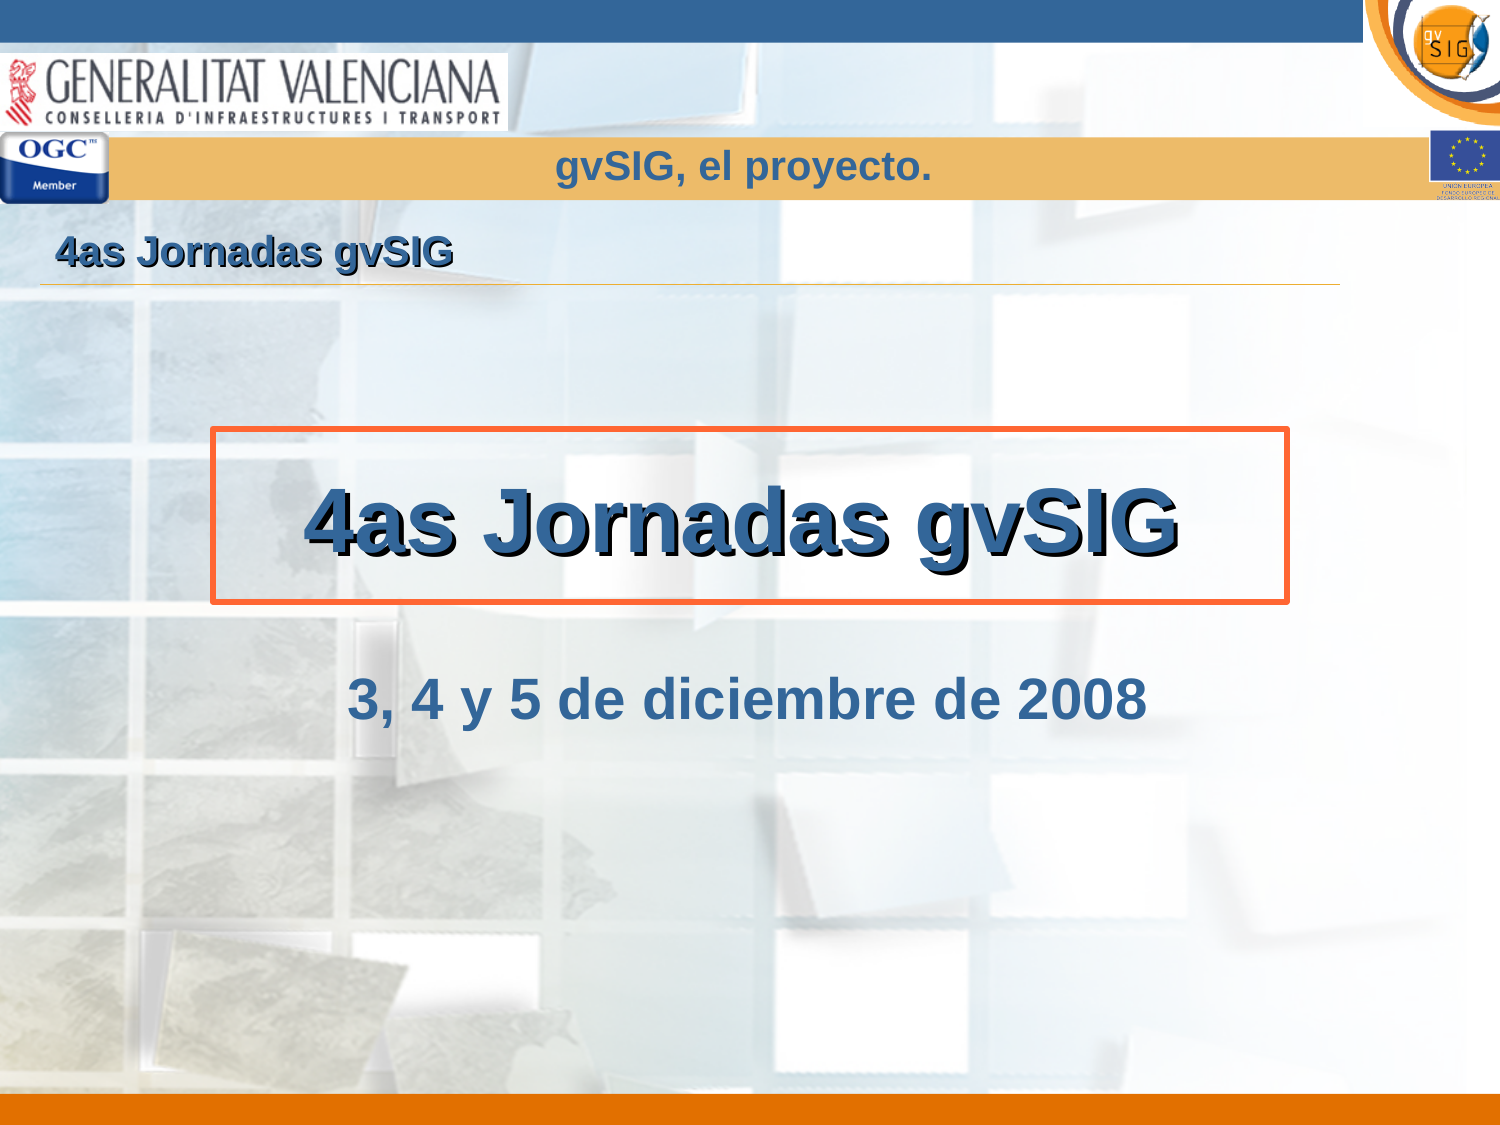

gvSIG, el proyecto.
4as Jornadas gvSIG
 4as Jornadas gvSIG
3, 4 y 5 de diciembre de 2008
Foto: Verónica Navarro Porter.